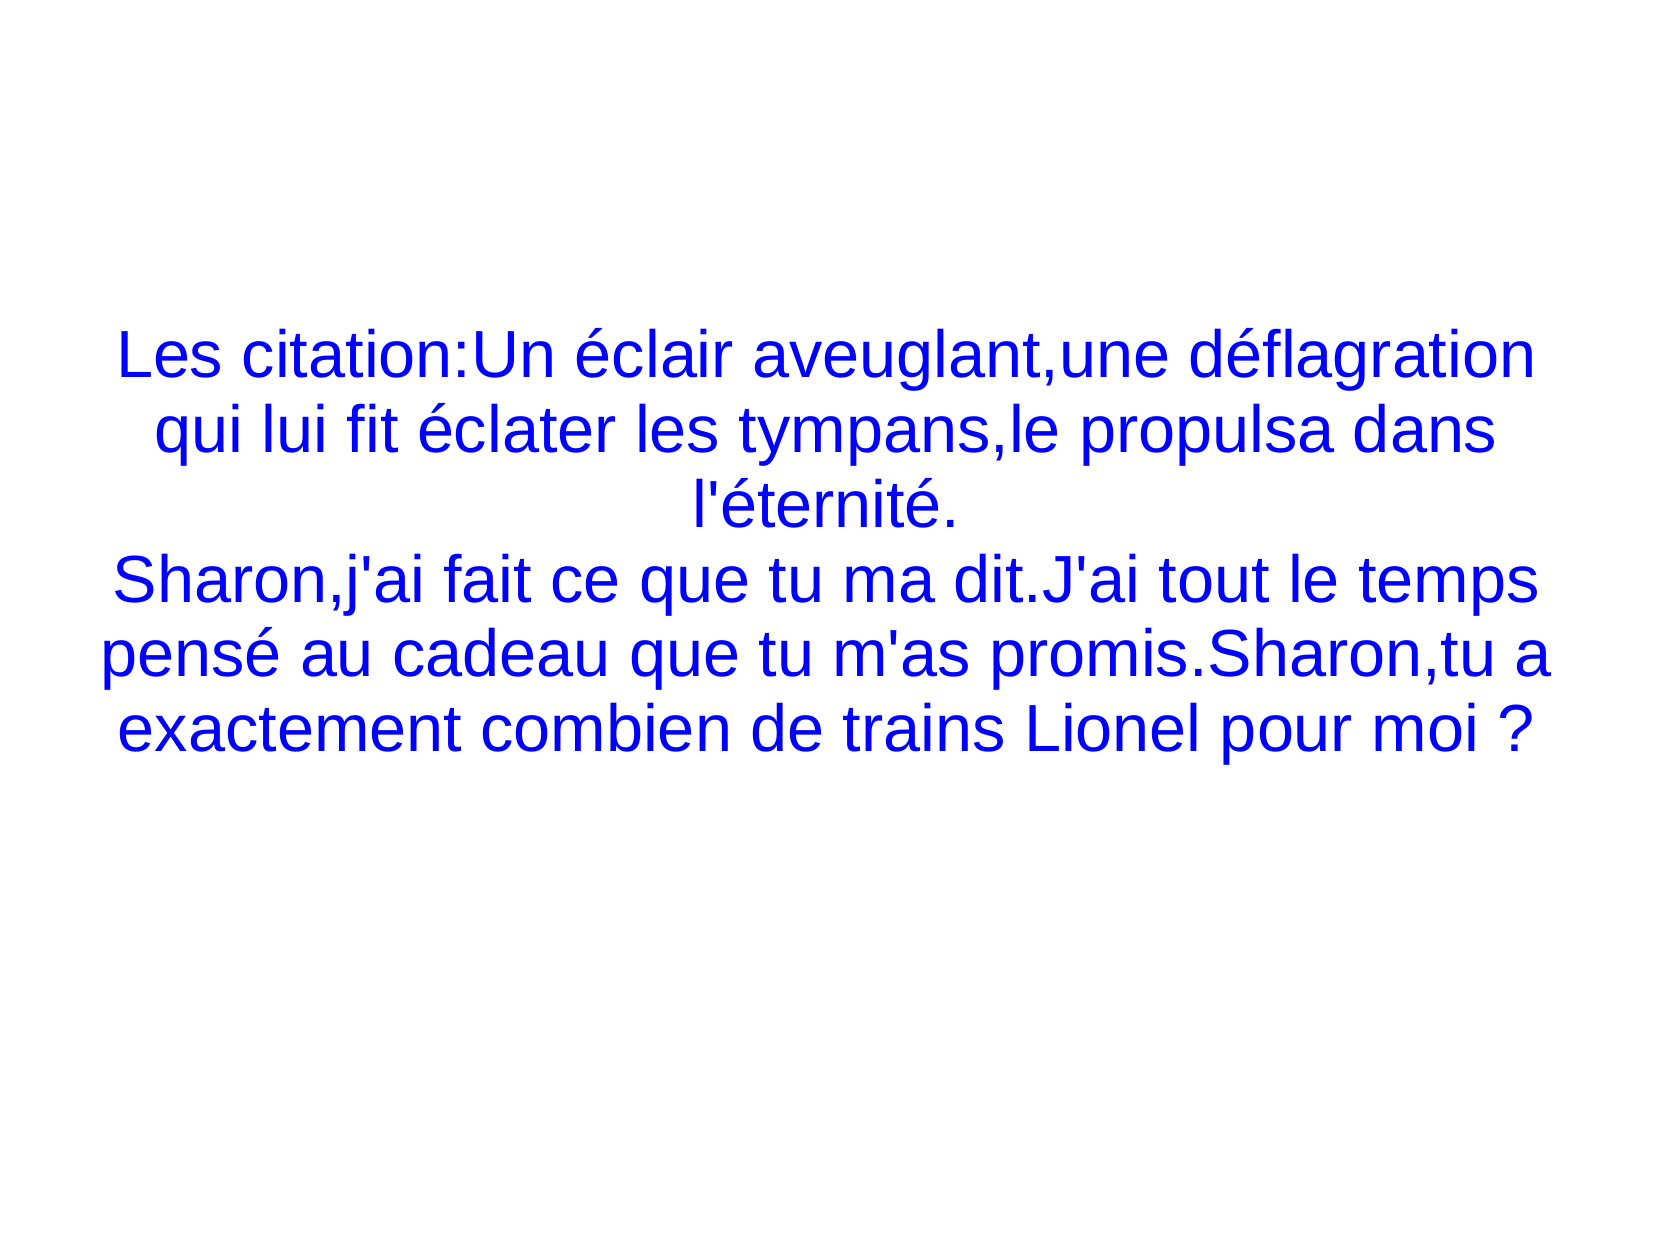

# Les citation:Un éclair aveuglant,une déflagration qui lui fit éclater les tympans,le propulsa dans l'éternité.
Sharon,j'ai fait ce que tu ma dit.J'ai tout le temps pensé au cadeau que tu m'as promis.Sharon,tu a
exactement combien de trains Lionel pour moi ?